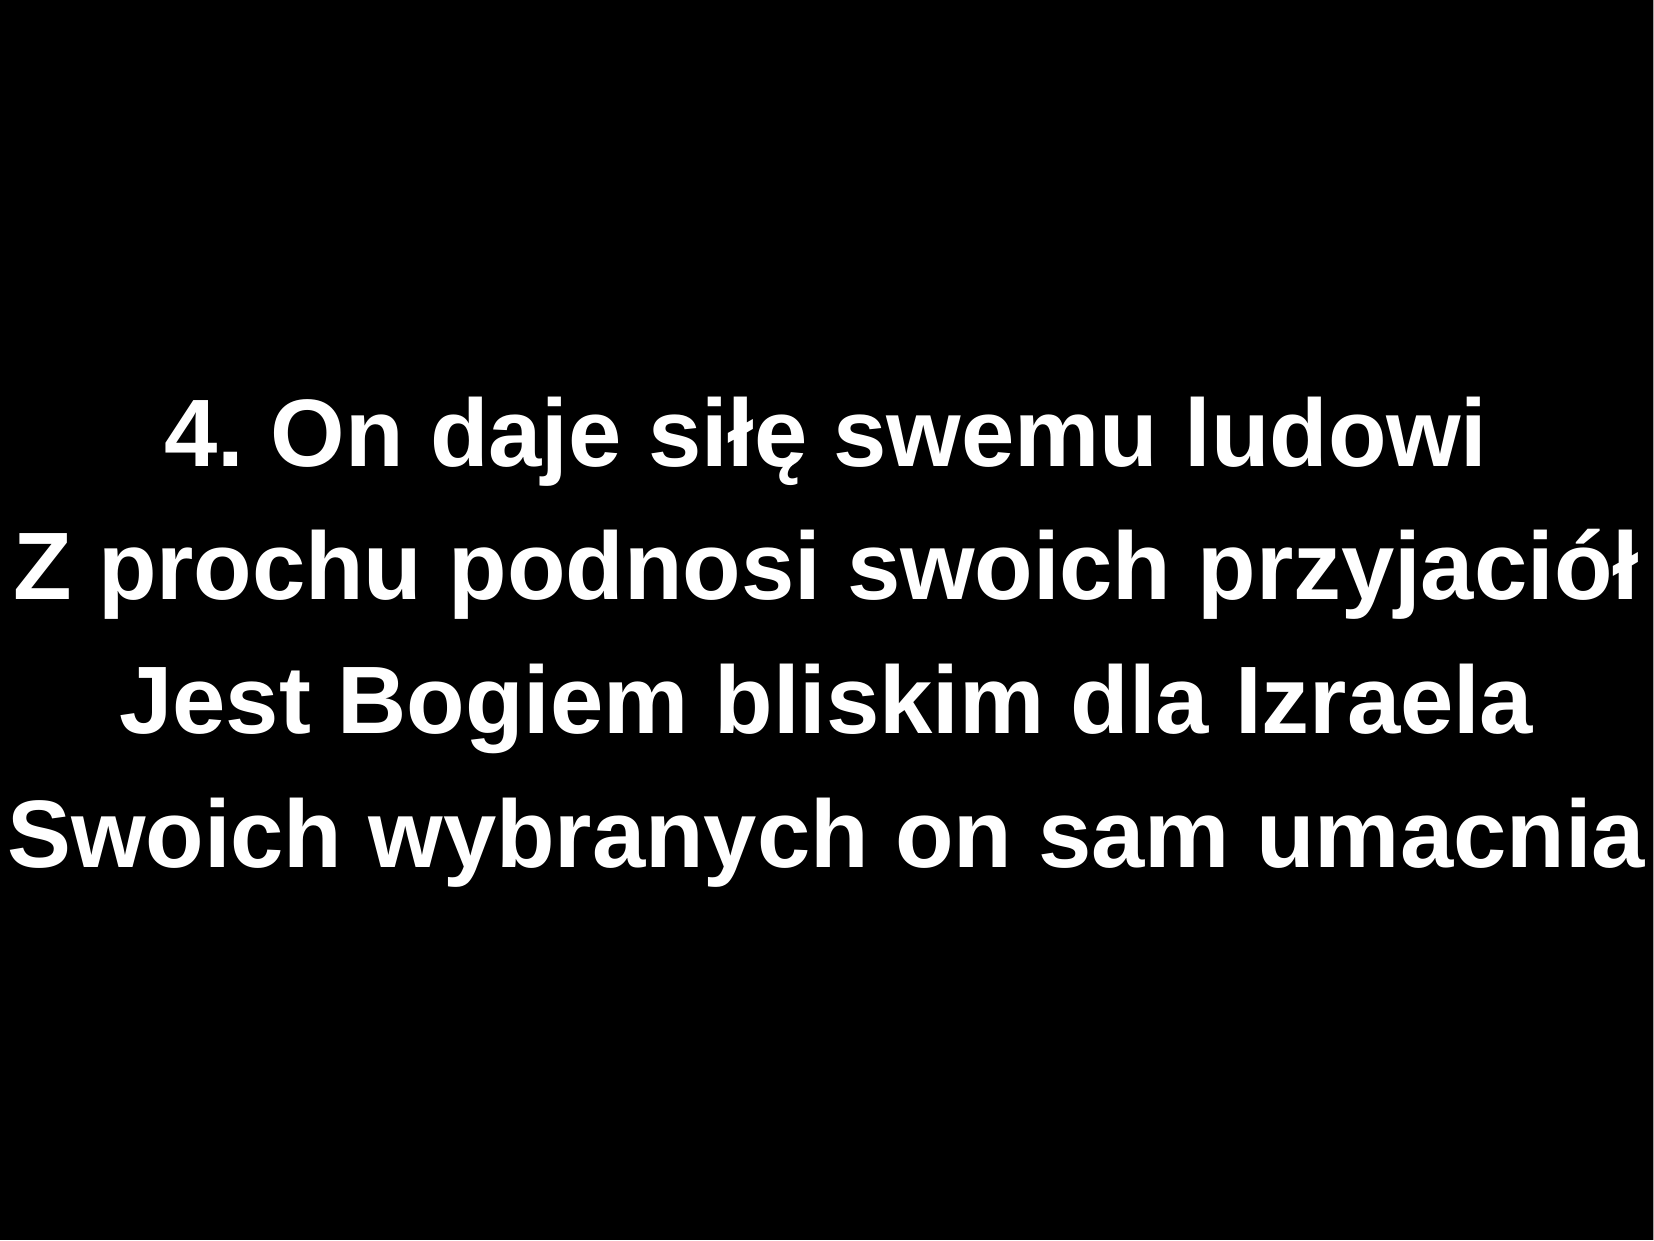

# 4. On daje siłę swemu ludowi
Z prochu podnosi swoich przyjaciół
Jest Bogiem bliskim dla Izraela
Swoich wybranych on sam umacnia